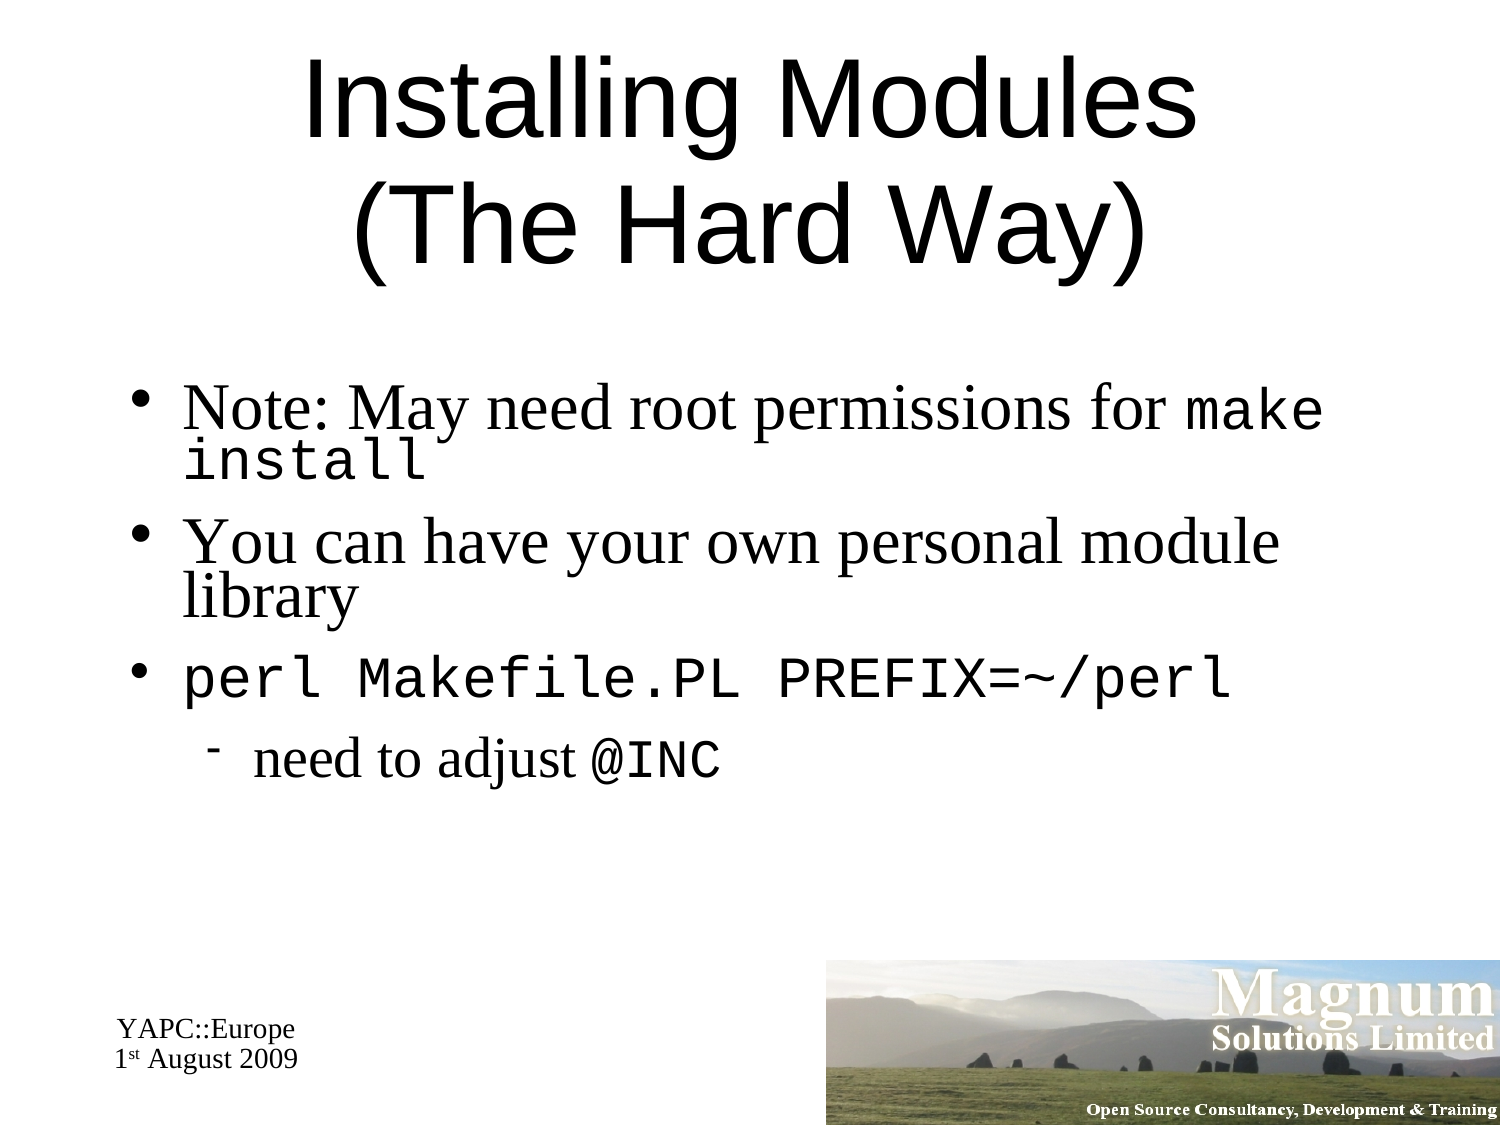

# Installing Modules (The Hard Way)
Note: May need root permissions for make install
You can have your own personal module library
perl Makefile.PL PREFIX=~/perl
need to adjust @INC